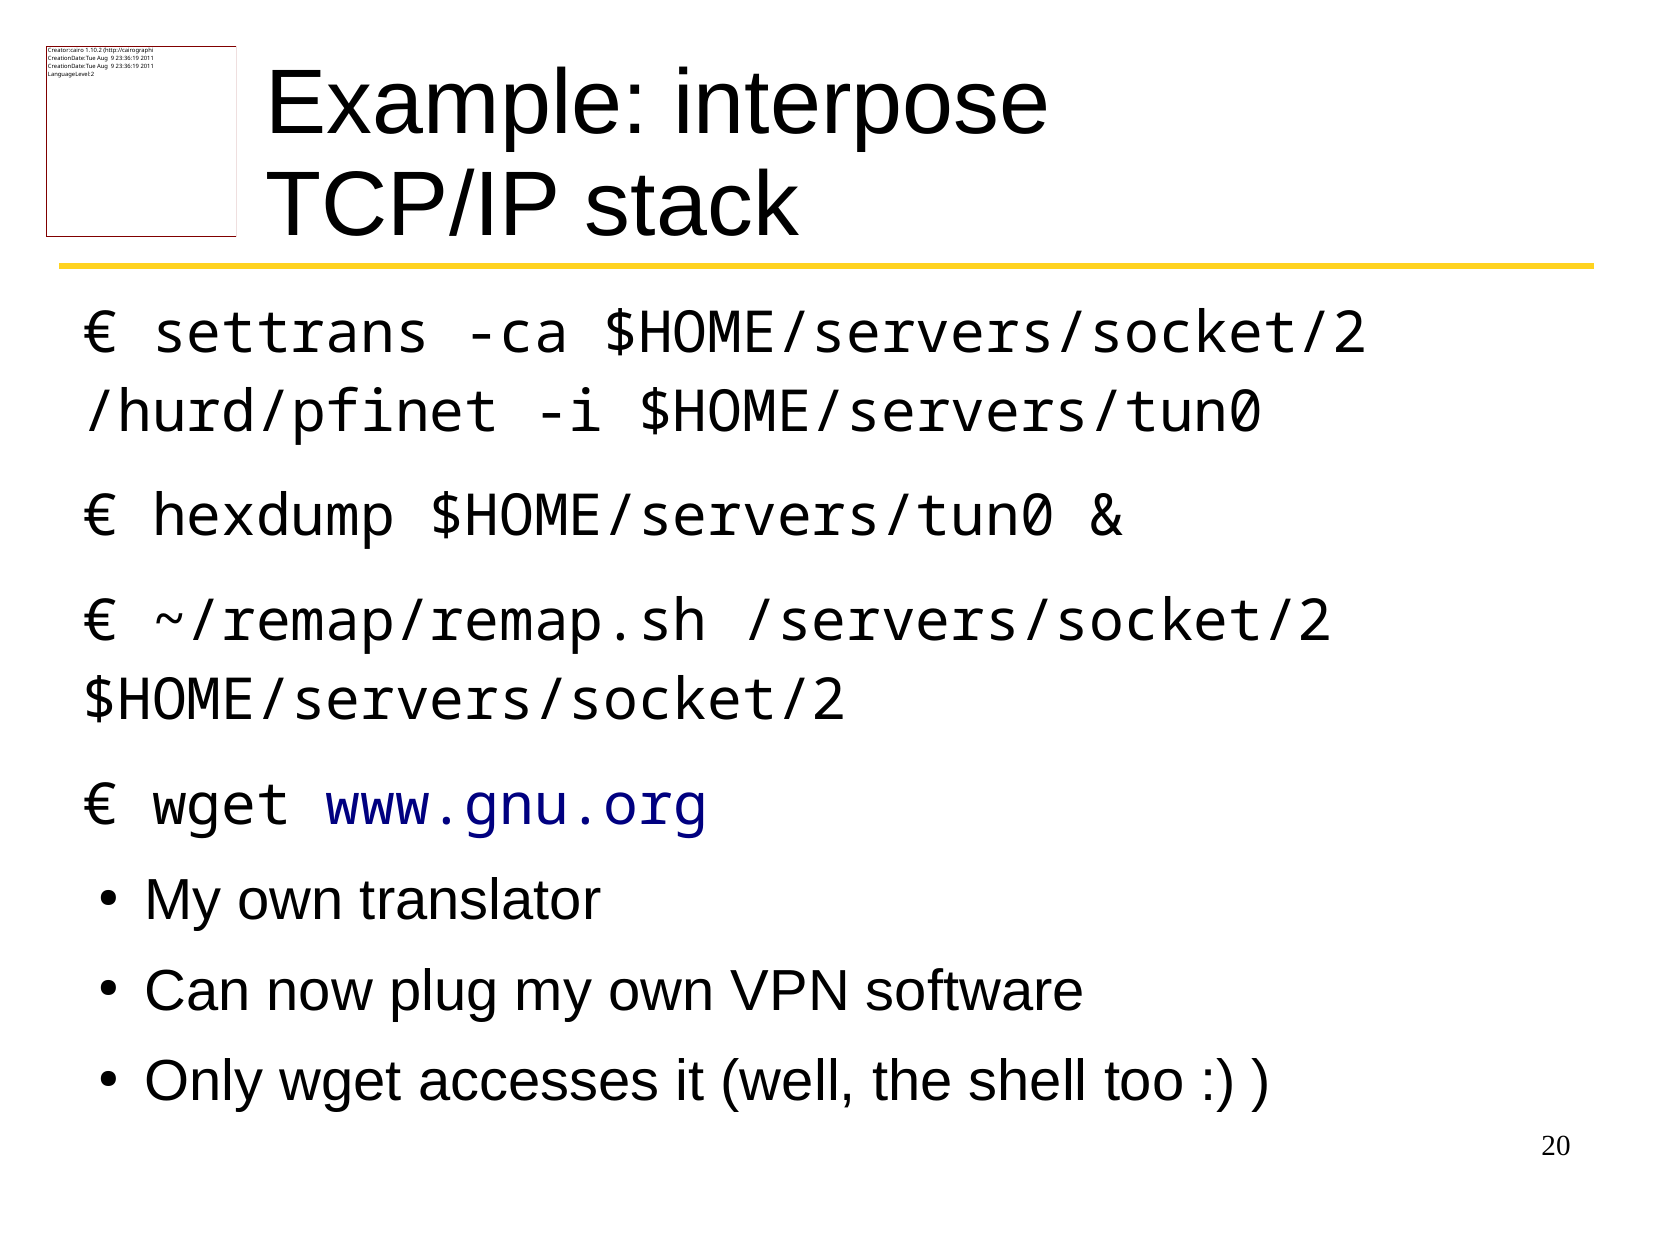

# Example: interpose TCP/IP stack
€ settrans -ca $HOME/servers/socket/2 /hurd/pfinet -i $HOME/servers/tun0
€ hexdump $HOME/servers/tun0 &
€ ~/remap/remap.sh /servers/socket/2 $HOME/servers/socket/2
€ wget www.gnu.org
My own translator
Can now plug my own VPN software
Only wget accesses it (well, the shell too :) )
20